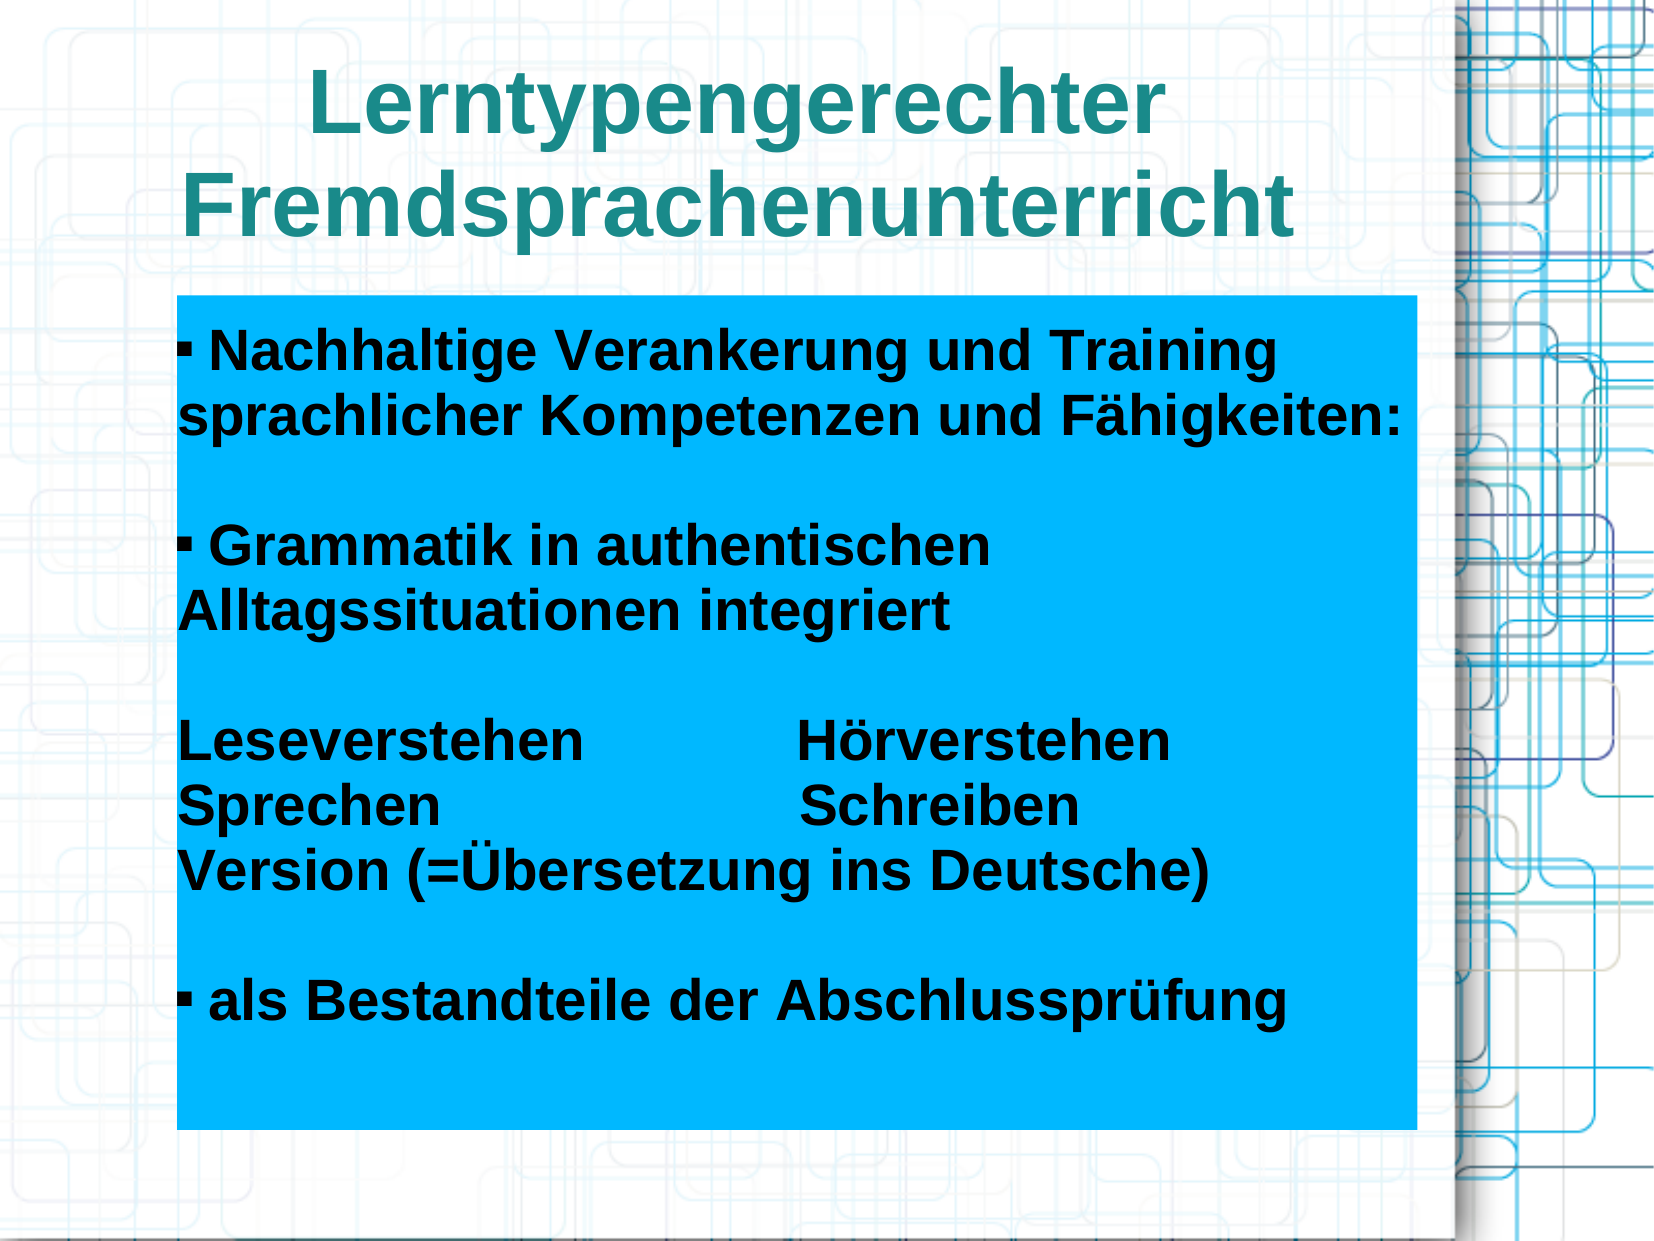

# Lerntypengerechter Fremdsprachenunterricht
 Nachhaltige Verankerung und Training sprachlicher Kompetenzen und Fähigkeiten:
 Grammatik in authentischen Alltagssituationen integriert
Leseverstehen Hörverstehen
Sprechen Schreiben
Version (=Übersetzung ins Deutsche)
 als Bestandteile der Abschlussprüfung